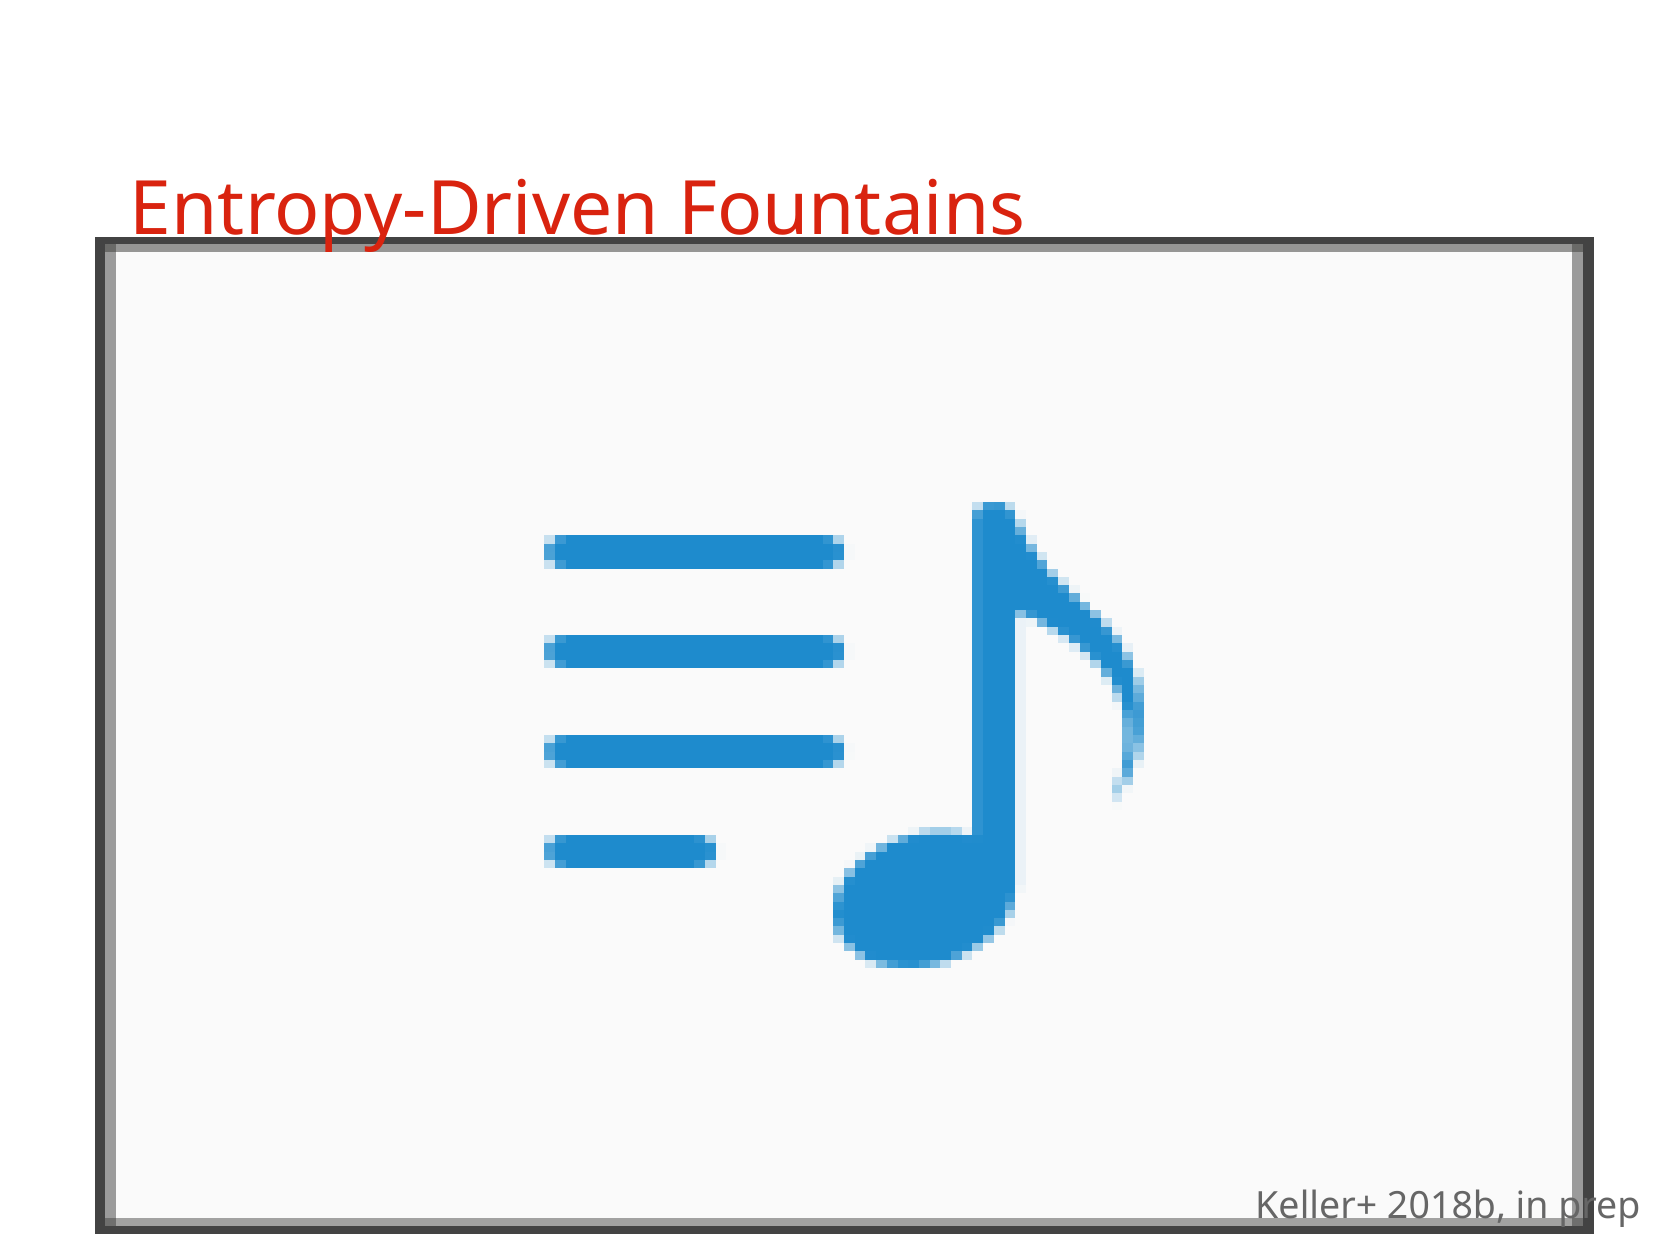

# Entropy-Driven Fountains
Keller+ 2018b, in prep